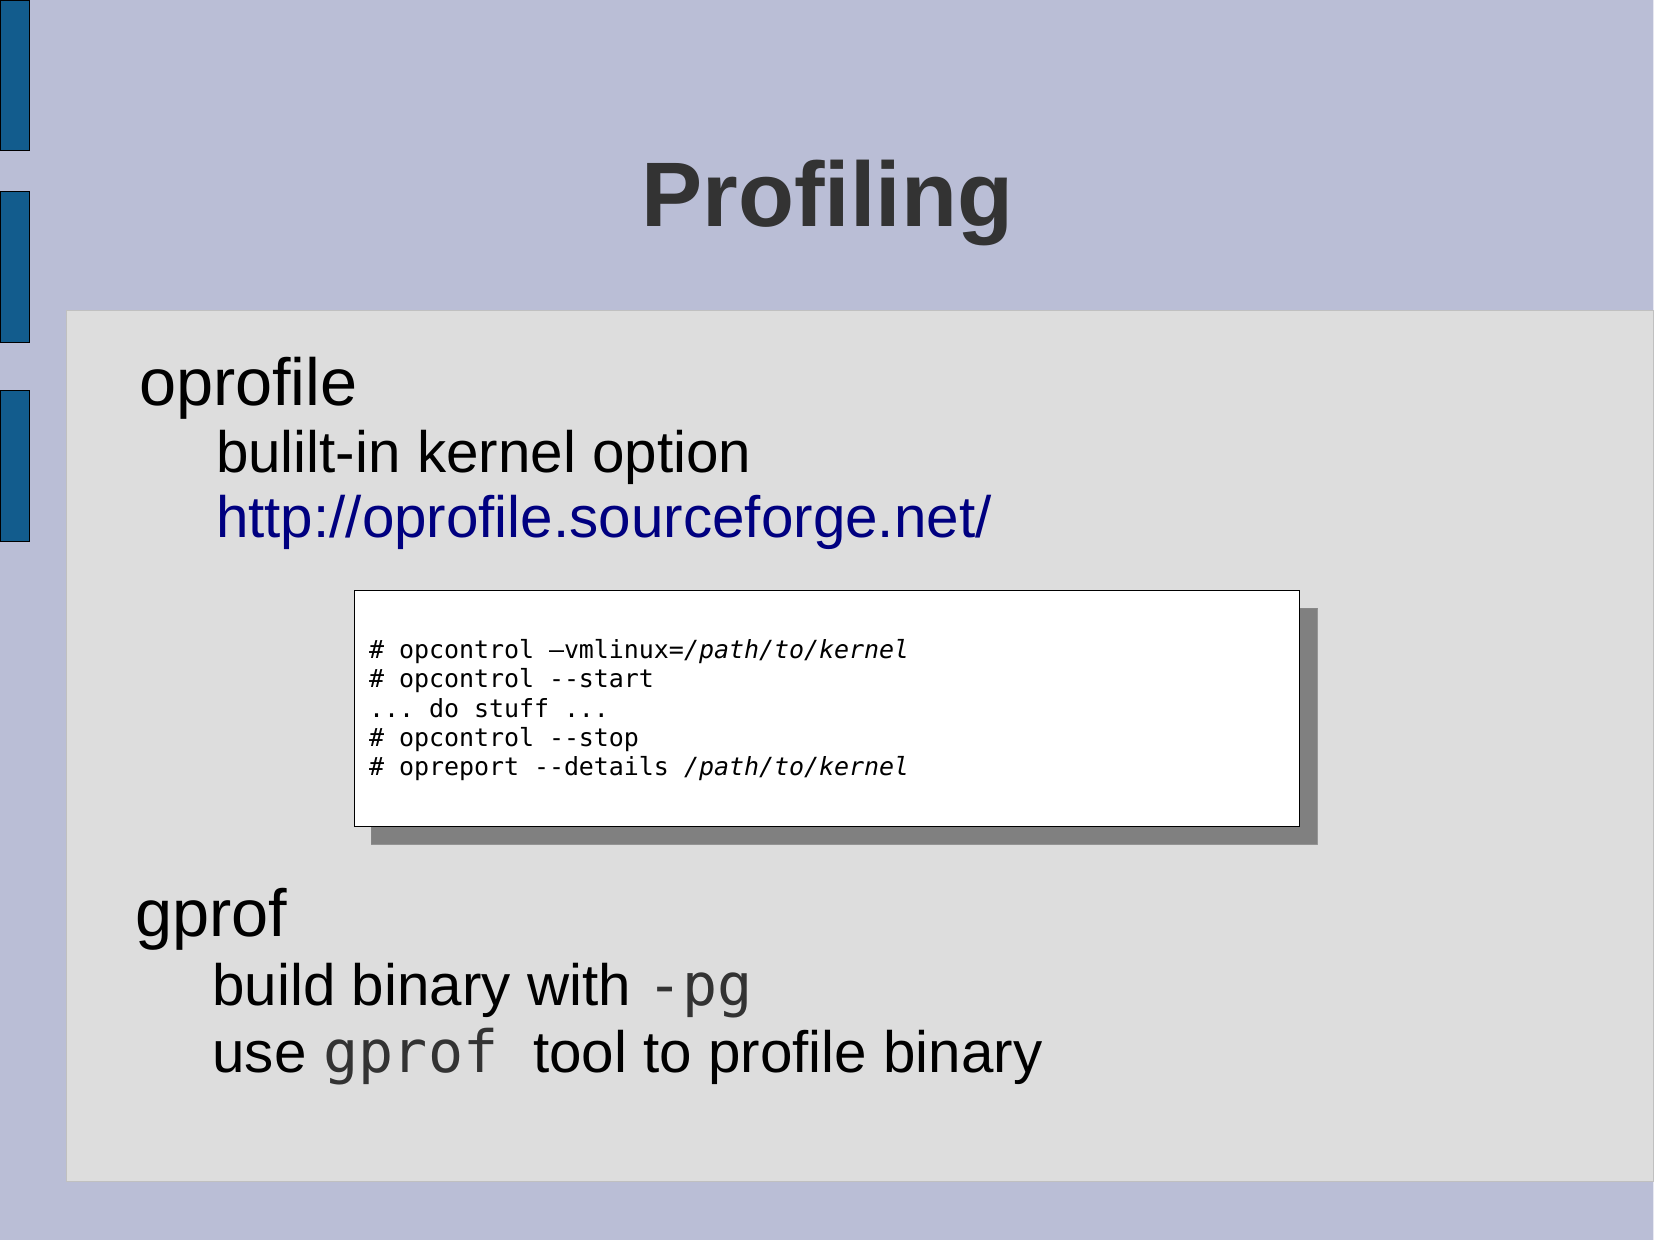

# Profiling
oprofile
bulilt-in kernel option
http://oprofile.sourceforge.net/
# opcontrol –vmlinux=/path/to/kernel
# opcontrol --start
... do stuff ...
# opcontrol --stop
# opreport --details /path/to/kernel
gprof
build binary with -pg
use gprof tool to profile binary